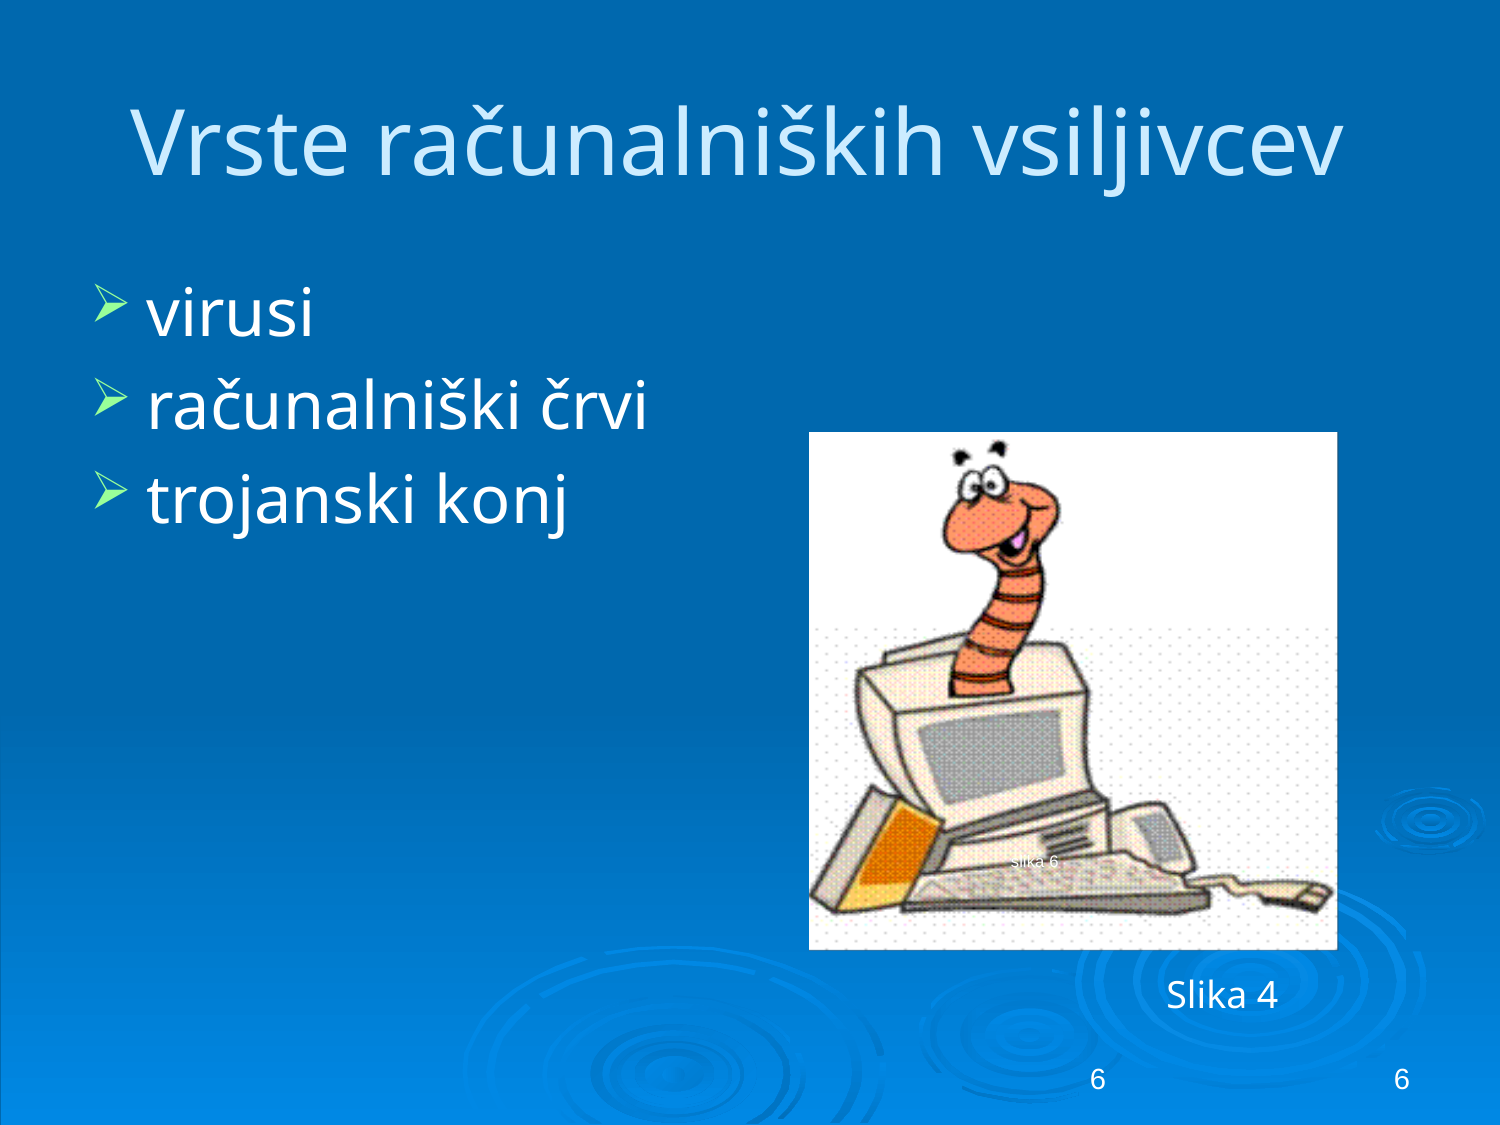

# Vrste računalniških vsiljivcev
virusi
računalniški črvi
trojanski konj
slika 6
Slika 4